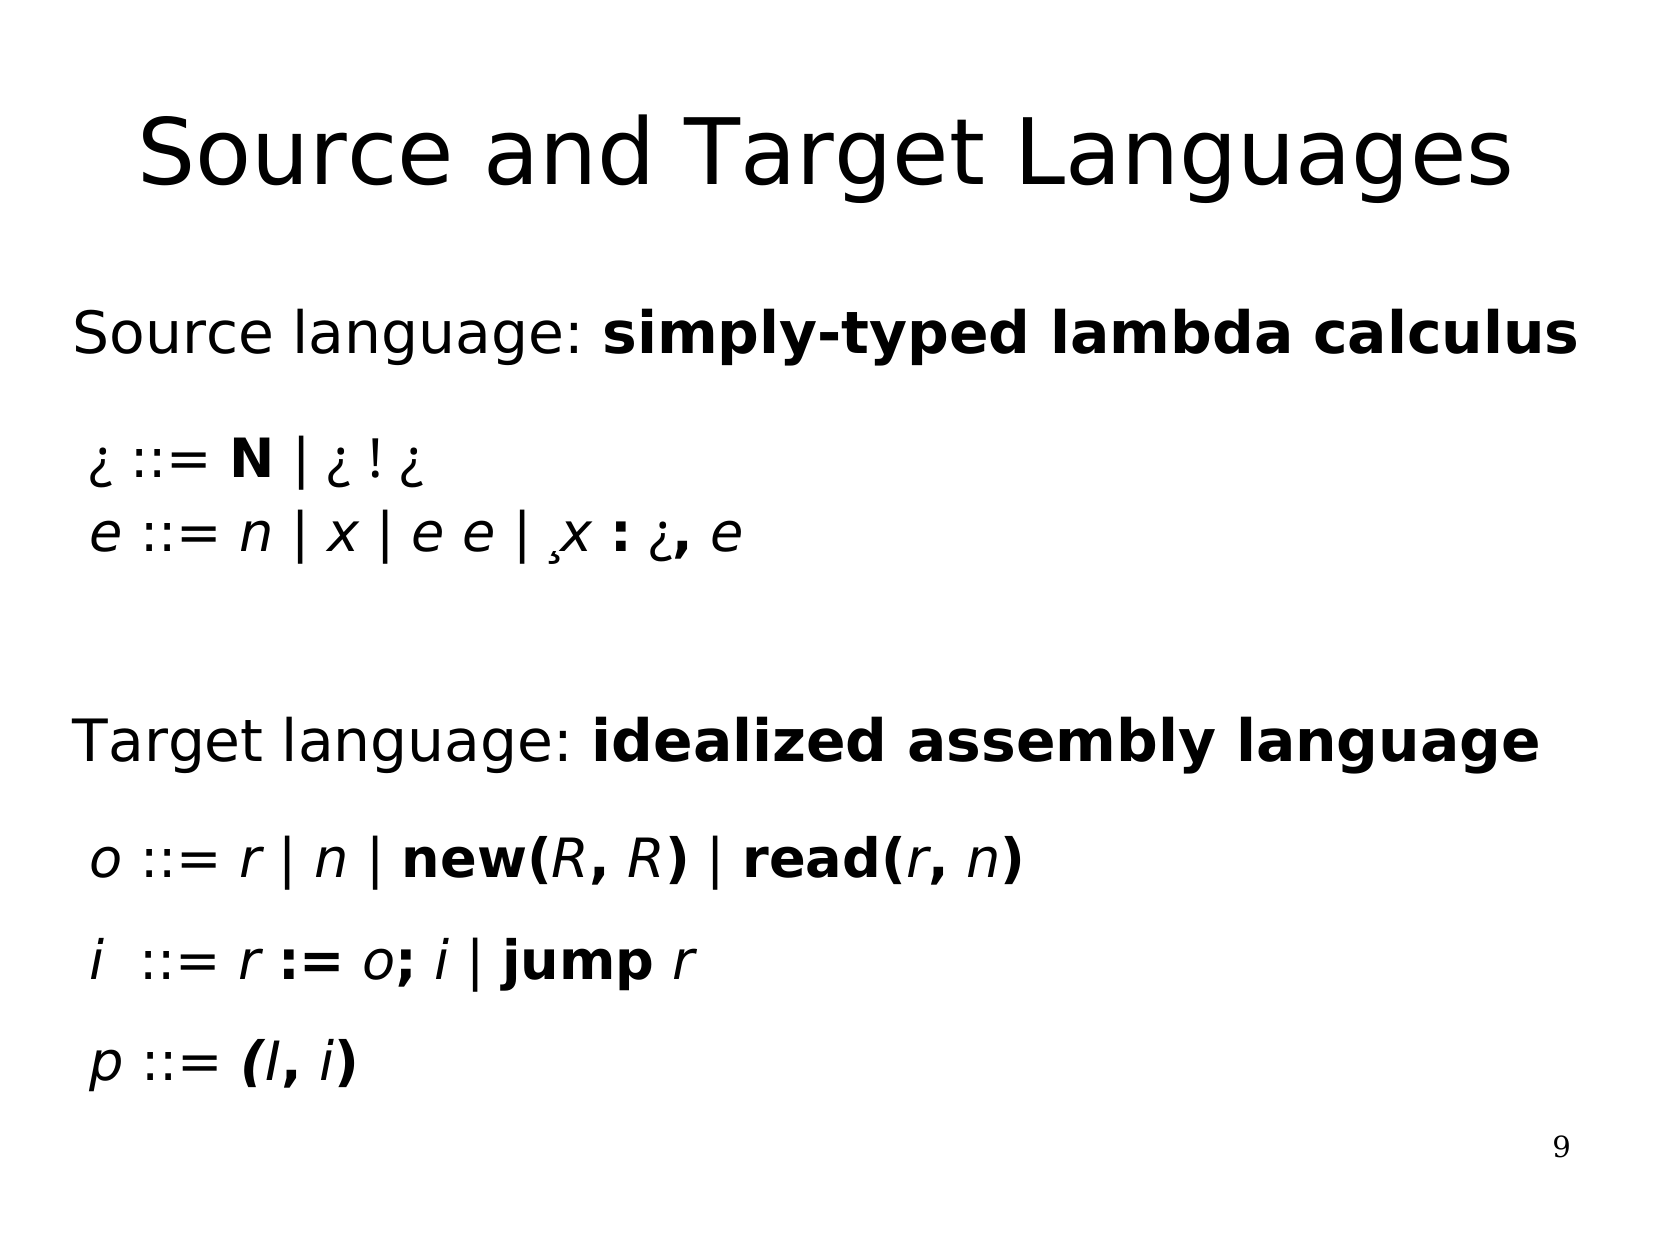

# Source and Target Languages
Source language: simply-typed lambda calculus
¿ ::= N | ¿ ! ¿
e ::= n | x | e e | ¸x : ¿, e
Target language: idealized assembly language
o ::= r | n | new(R, R) | read(r, n)
i ::= r := o; i | jump r
p ::= (I, i)
9